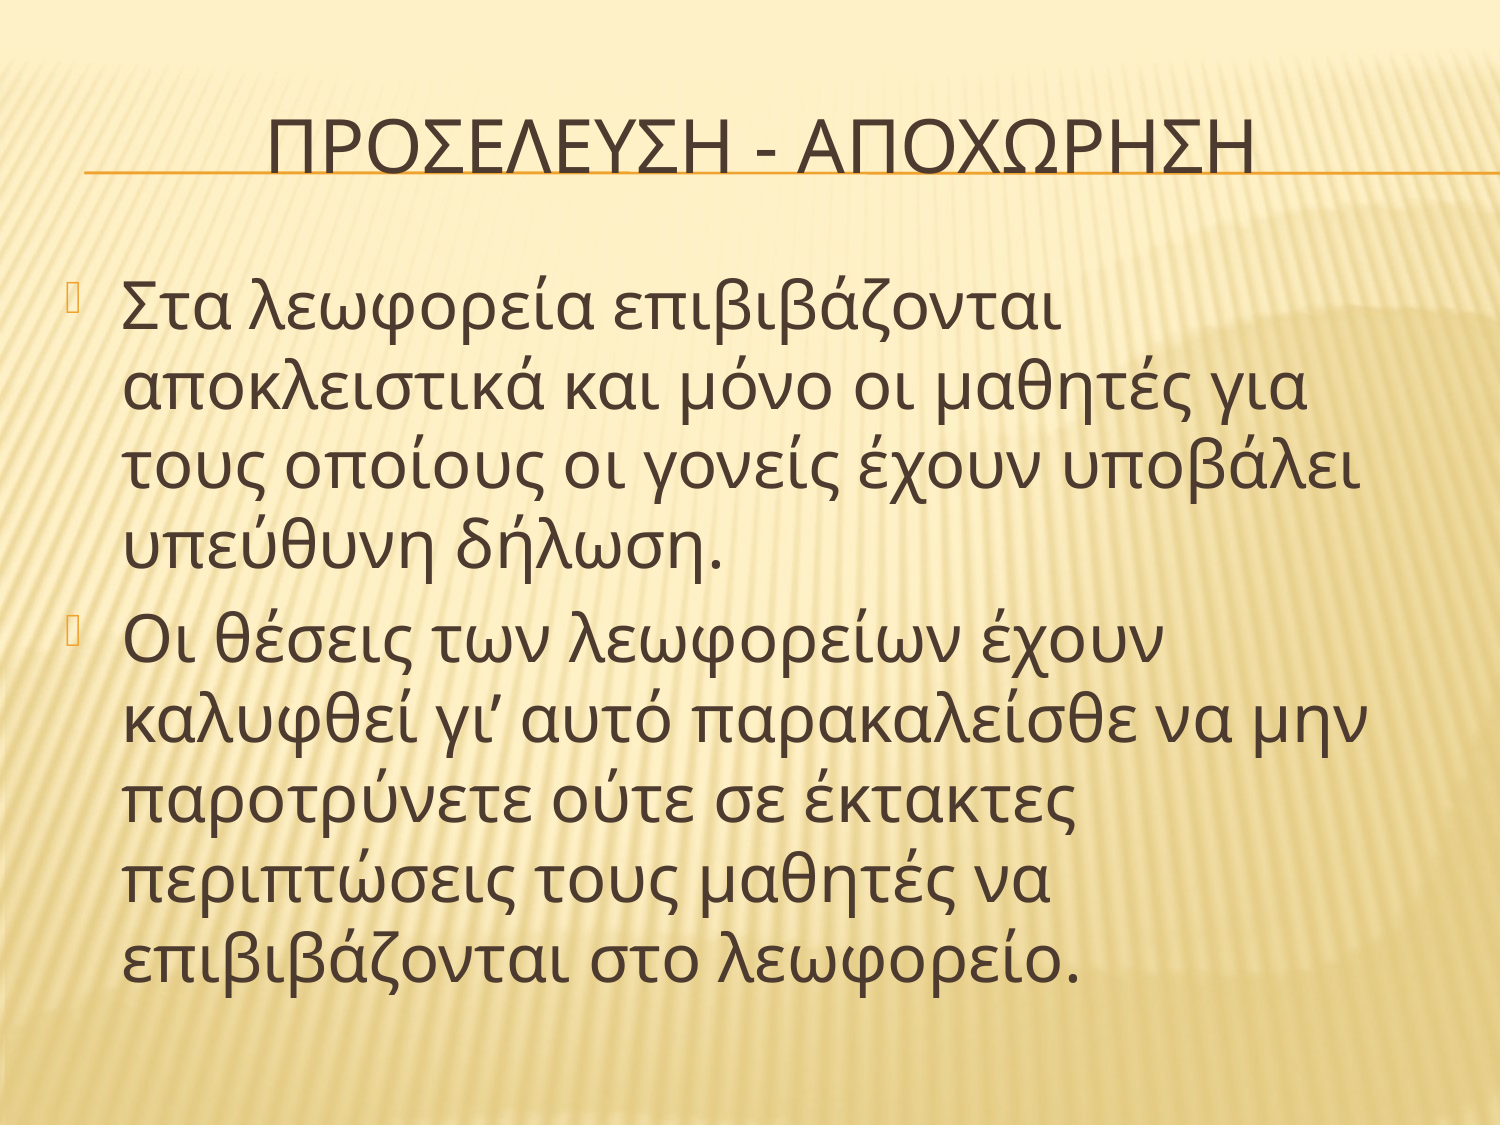

# Προσελευση - αποχωρηση
Στα λεωφορεία επιβιβάζονται αποκλειστικά και μόνο οι μαθητές για τους οποίους οι γονείς έχουν υποβάλει υπεύθυνη δήλωση.
Οι θέσεις των λεωφορείων έχουν καλυφθεί γι’ αυτό παρακαλείσθε να μην παροτρύνετε ούτε σε έκτακτες περιπτώσεις τους μαθητές να επιβιβάζονται στο λεωφορείο.